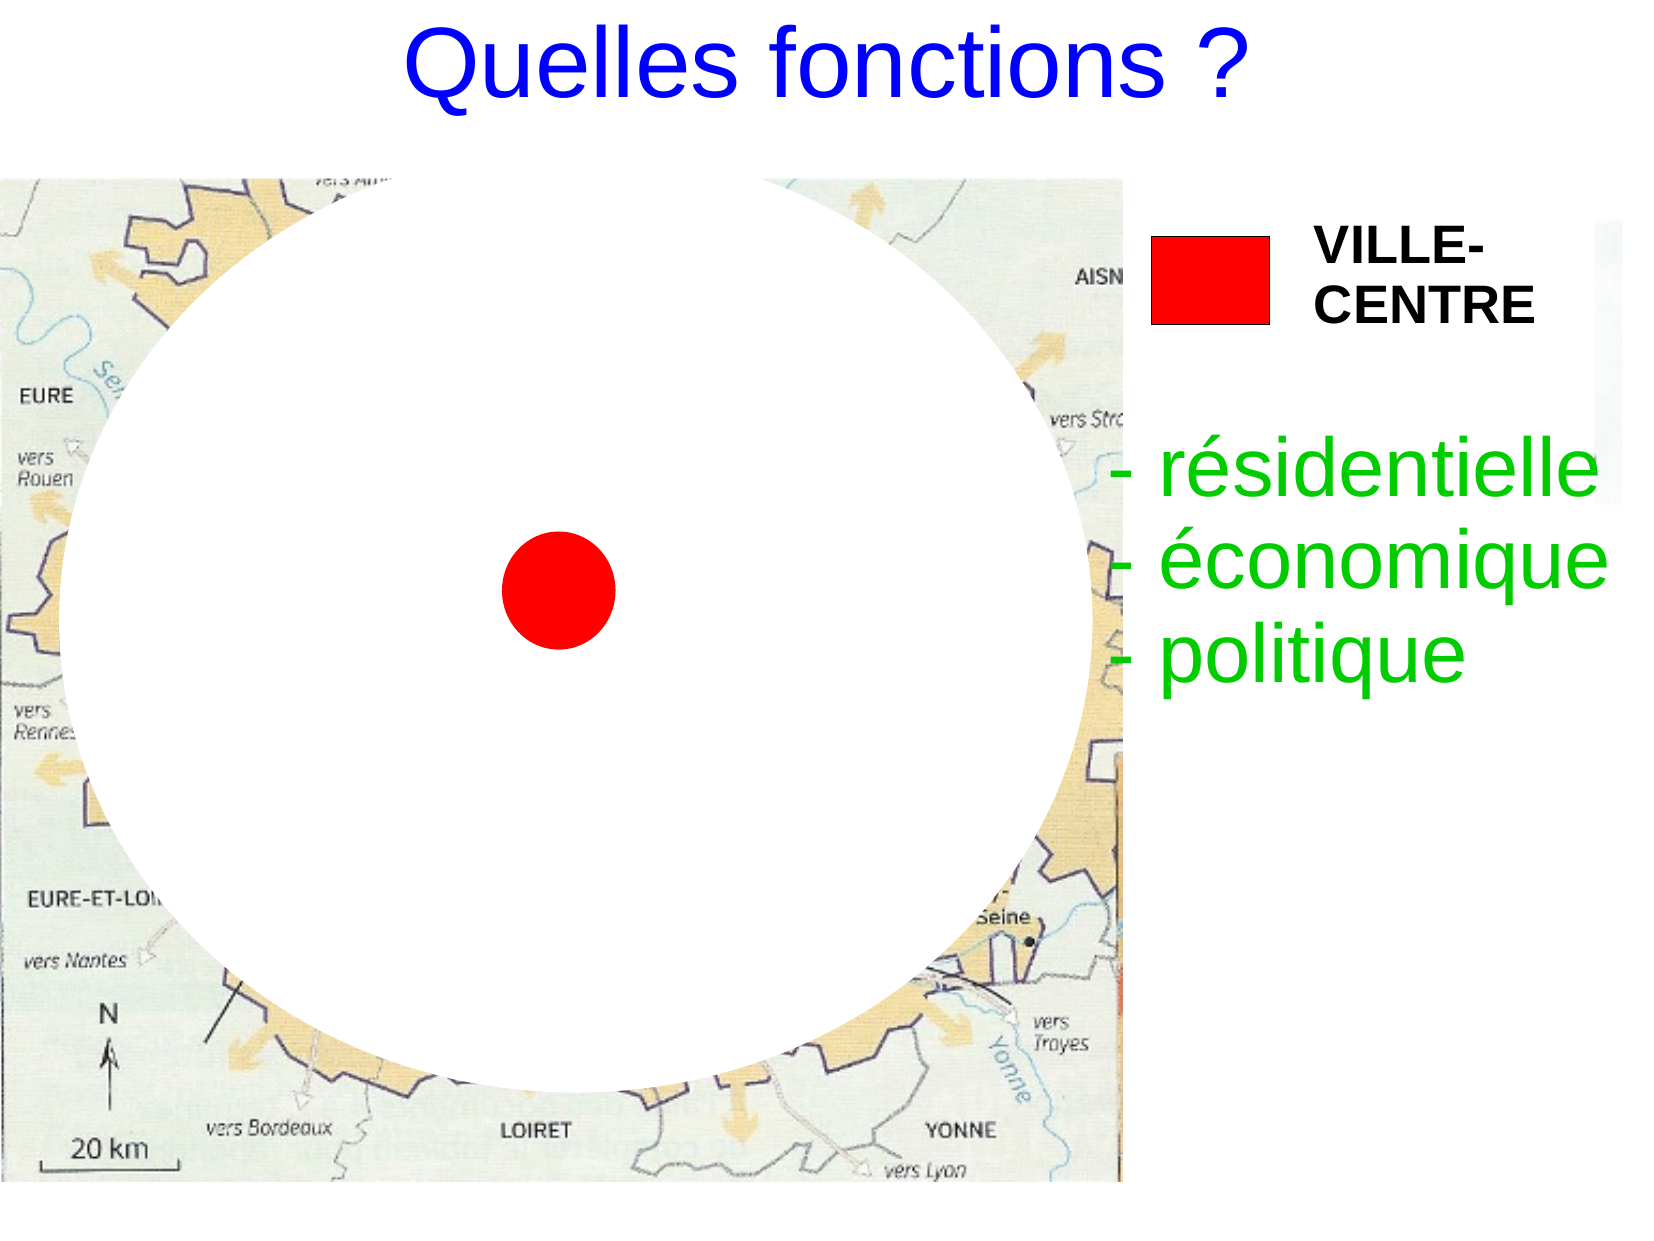

Quelles fonctions ?
VILLE-CENTRE
- résidentielle
- économique
- politique